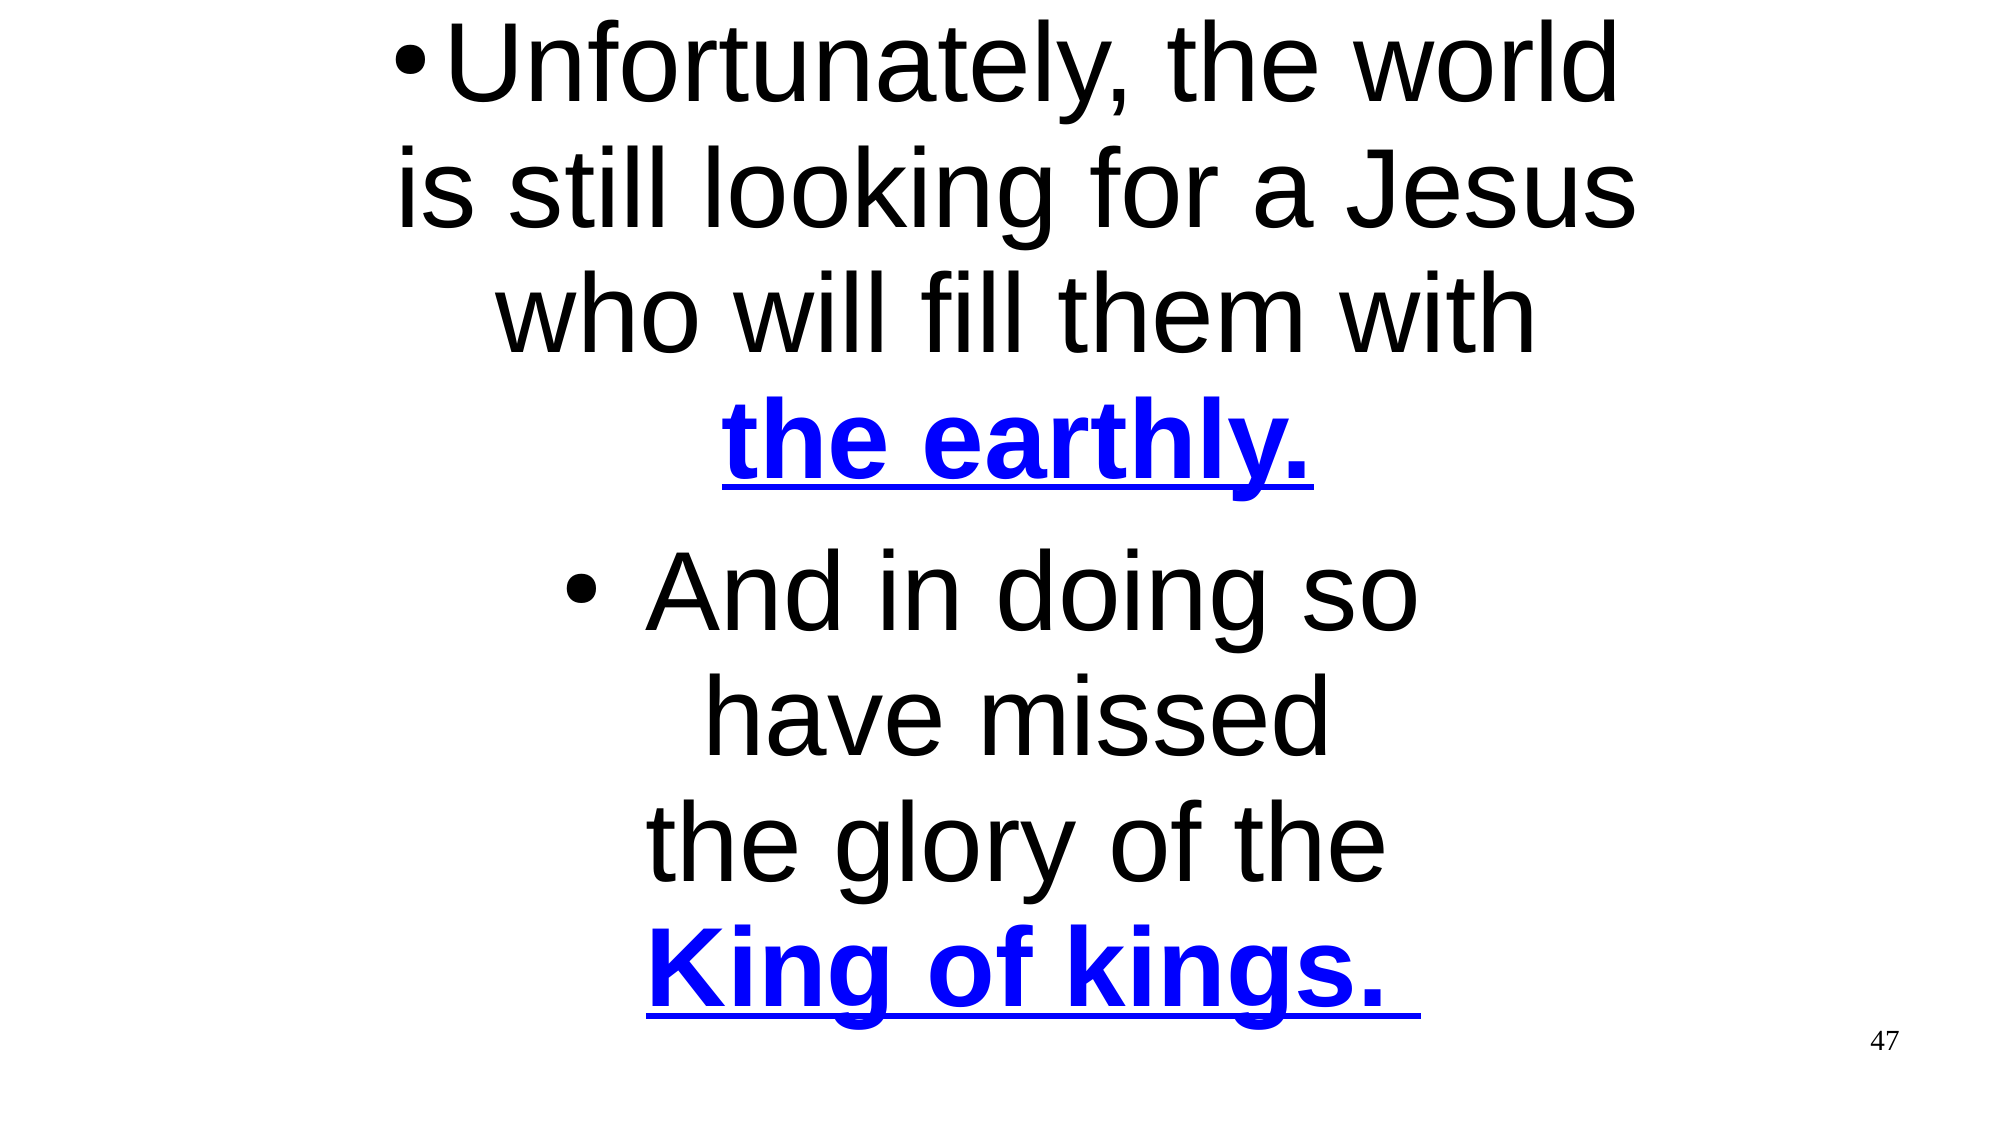

# Unfortunately, the world is still looking for a Jesus who will fill them with the earthly.
 And in doing so
have missed
the glory of the
King of kings.
47